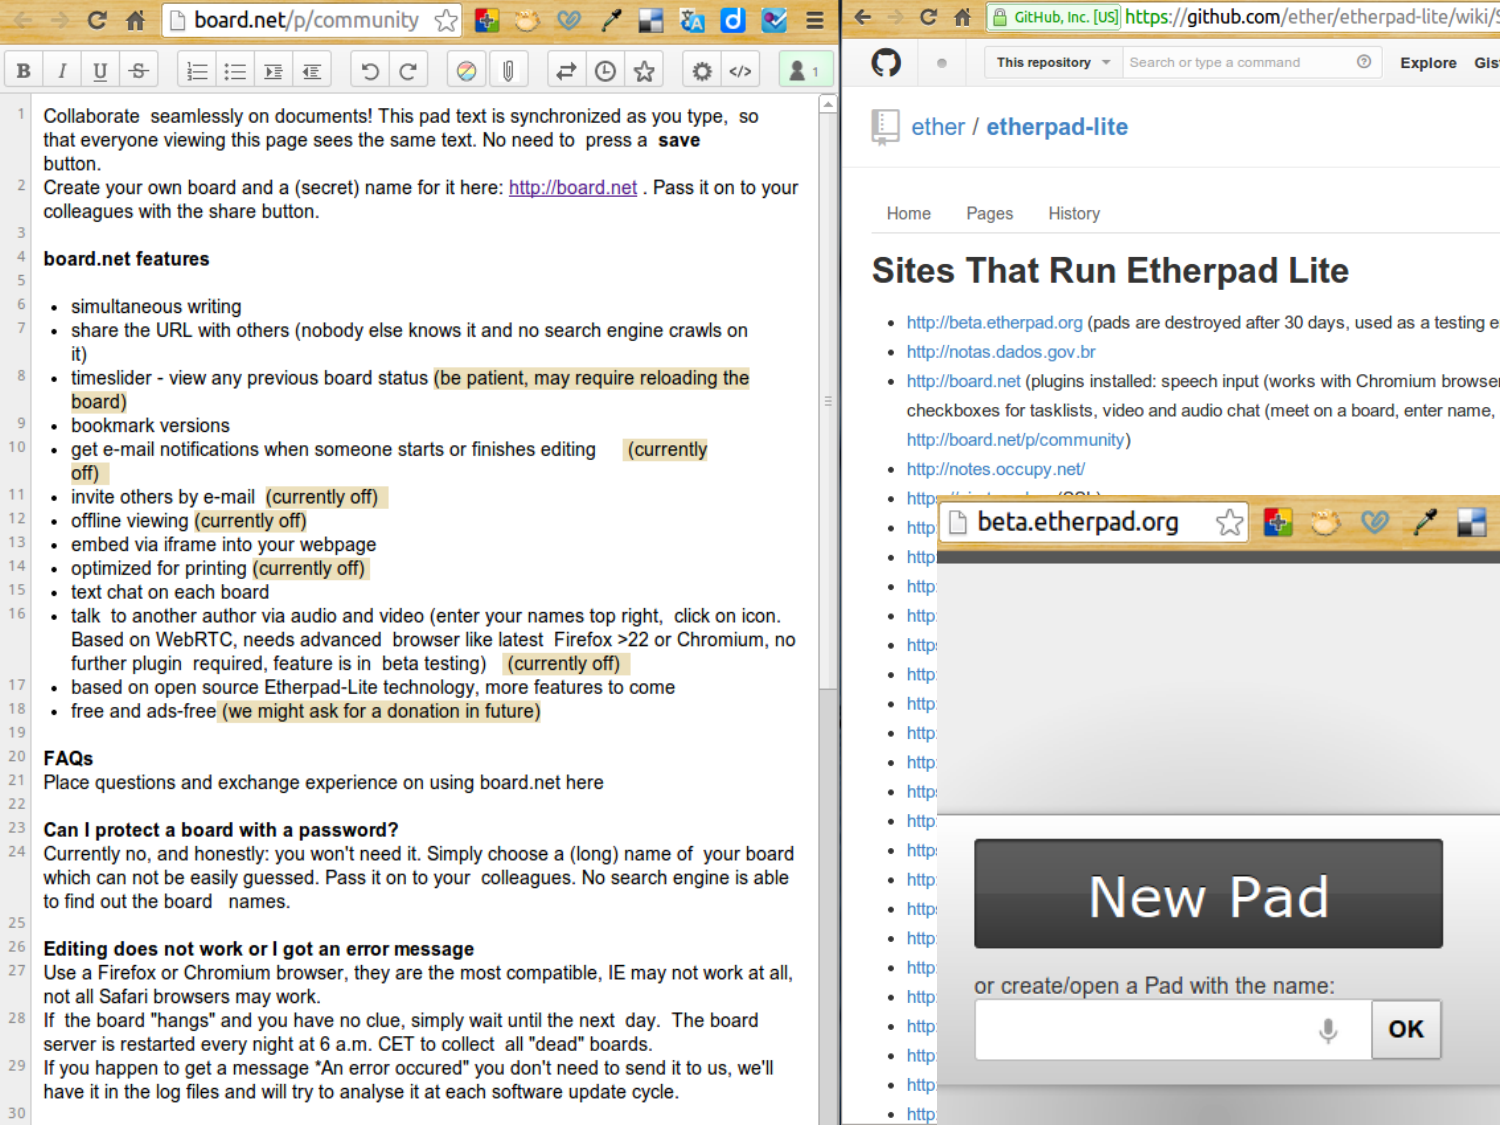

# Etherpad Lite
Incubating Service Systems Thinking
June 2014
56